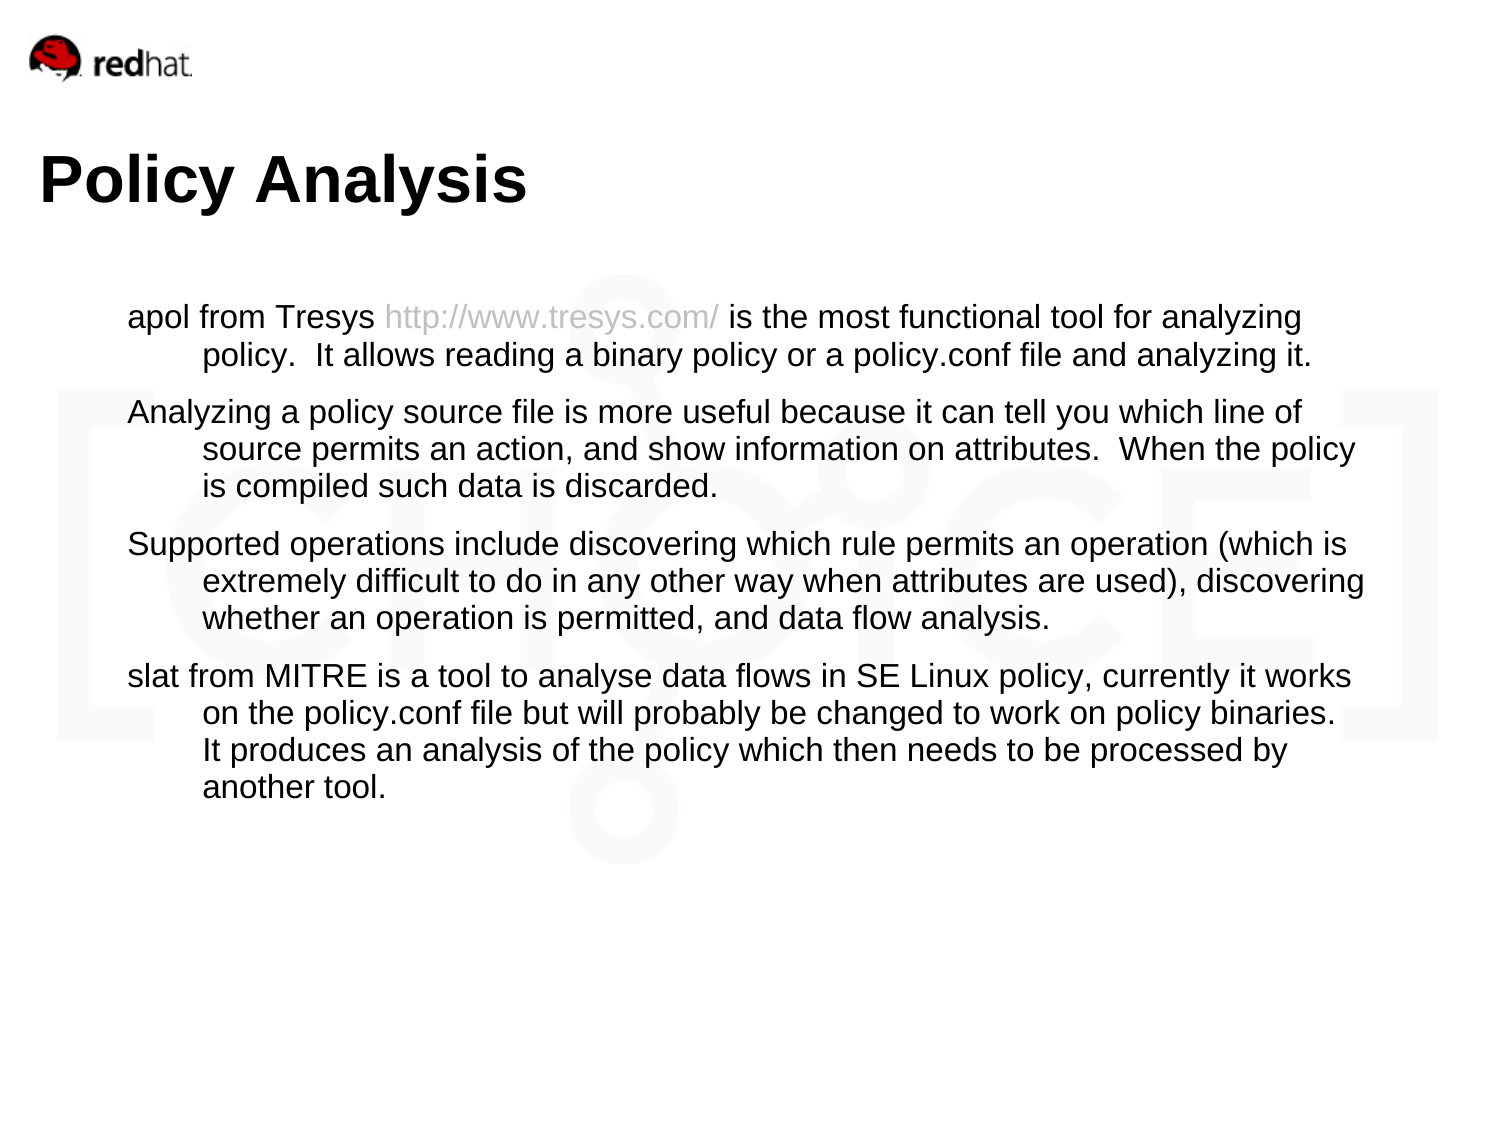

# Policy Analysis
apol from Tresys http://www.tresys.com/ is the most functional tool for analyzing policy. It allows reading a binary policy or a policy.conf file and analyzing it.
Analyzing a policy source file is more useful because it can tell you which line of source permits an action, and show information on attributes. When the policy is compiled such data is discarded.
Supported operations include discovering which rule permits an operation (which is extremely difficult to do in any other way when attributes are used), discovering whether an operation is permitted, and data flow analysis.
slat from MITRE is a tool to analyse data flows in SE Linux policy, currently it works on the policy.conf file but will probably be changed to work on policy binaries. It produces an analysis of the policy which then needs to be processed by another tool.